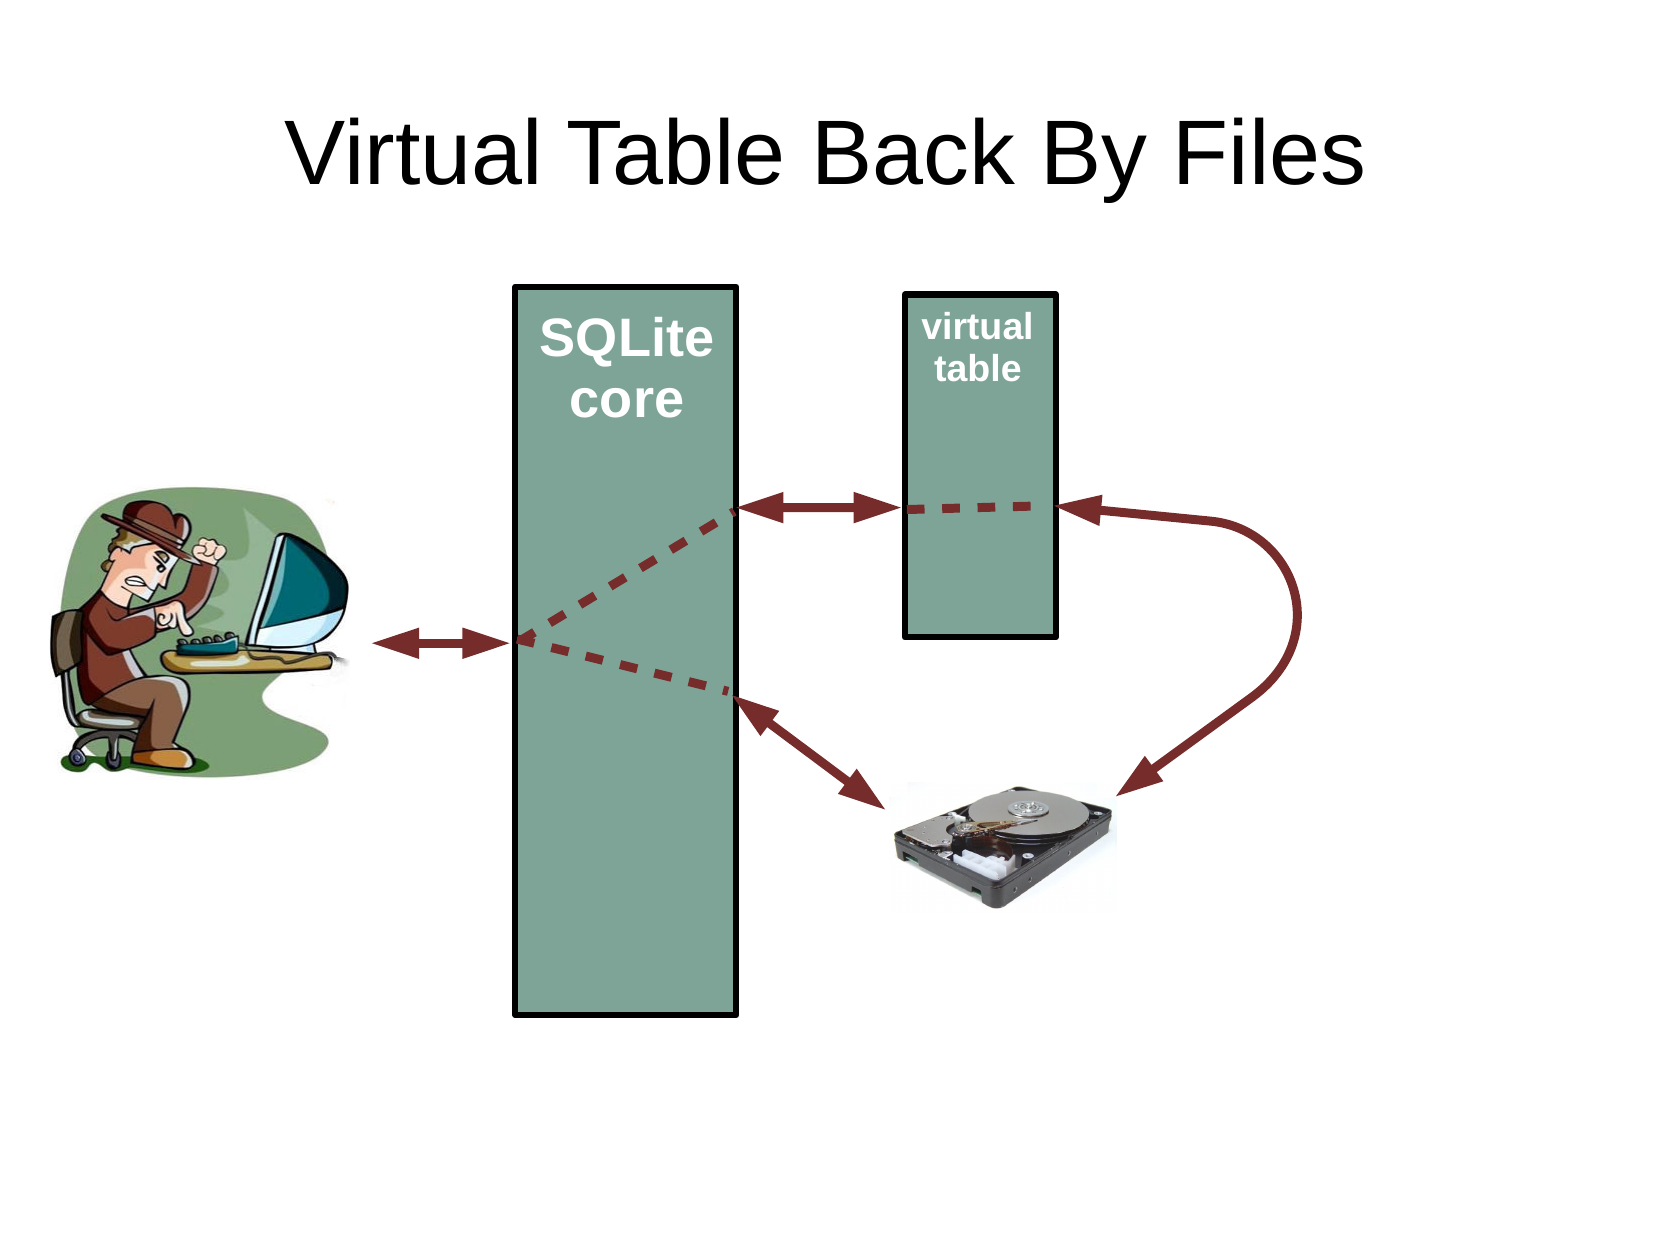

# Virtual Table Back By Files
SQLite
virtual
table
SQLite
core